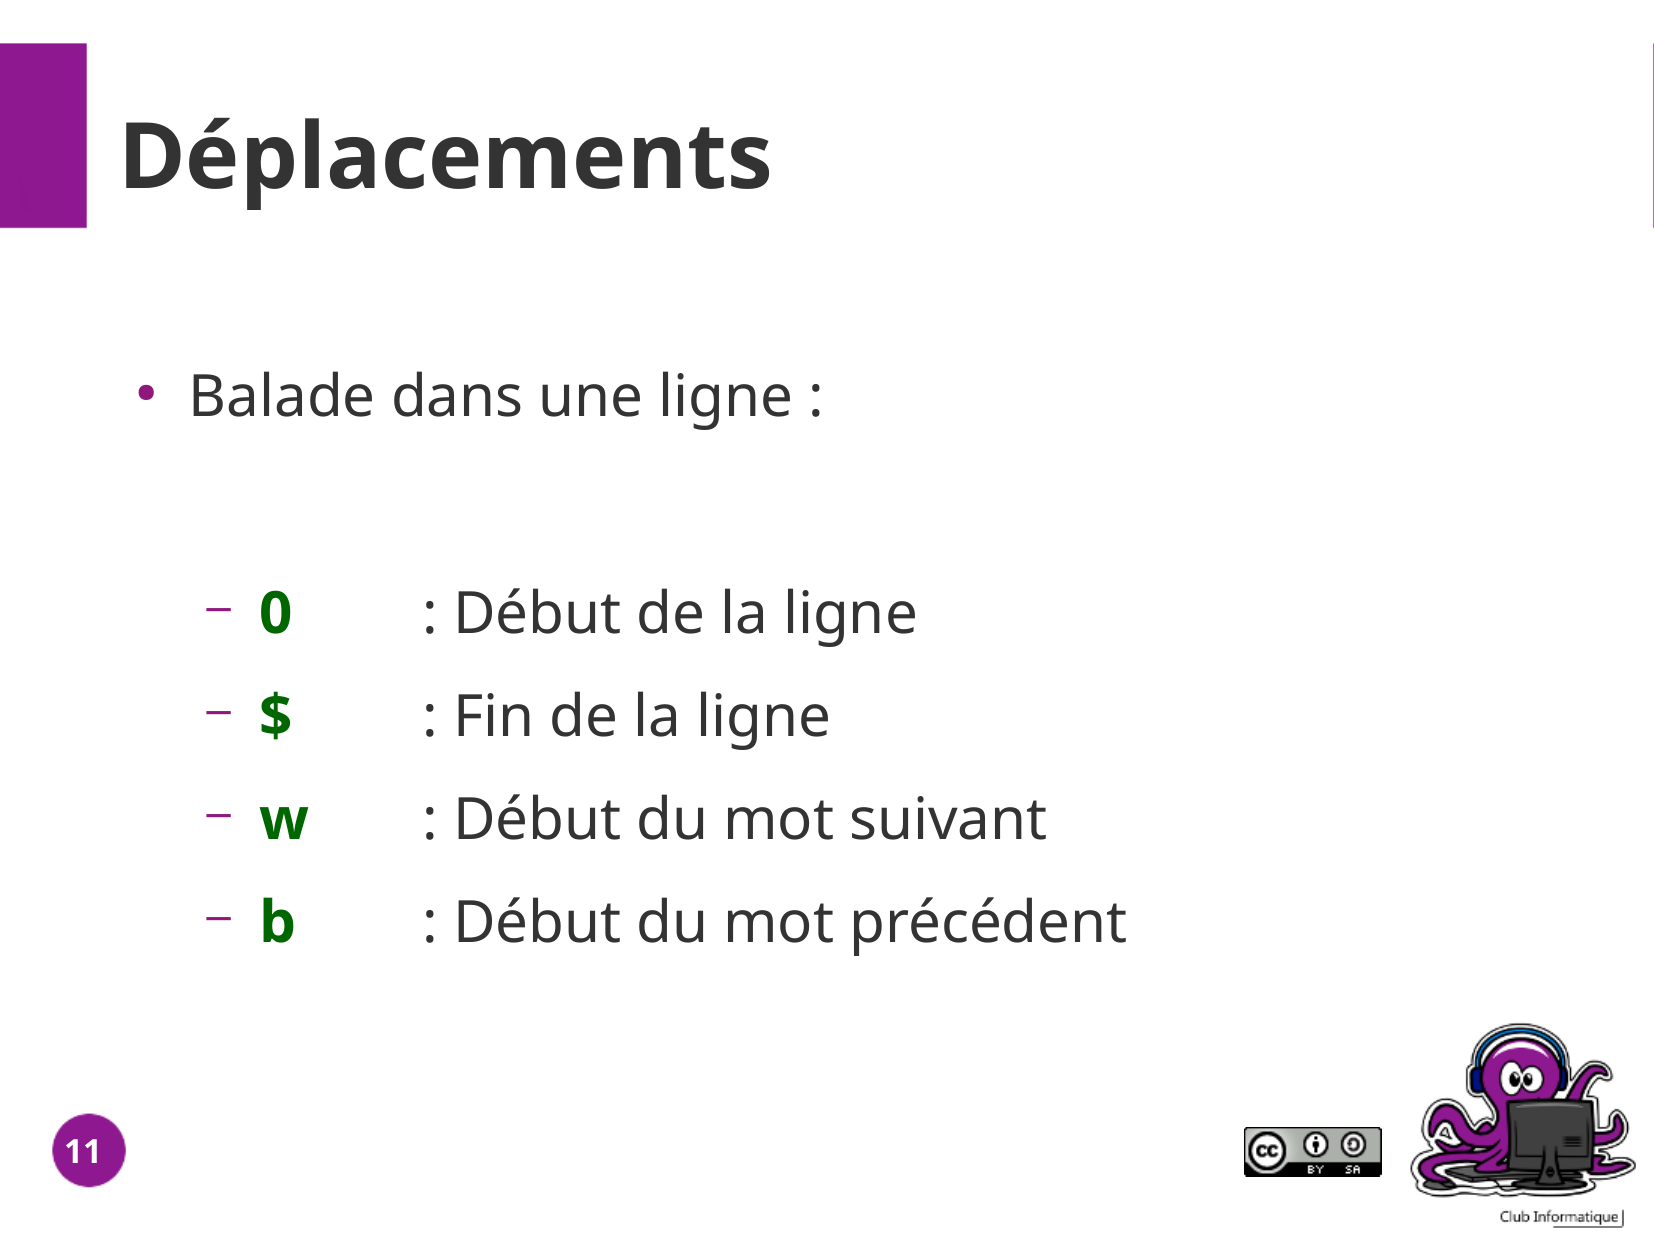

# Déplacements
Balade dans une ligne :
0 		 : Début de la ligne
$		 : Fin de la ligne
w		 : Début du mot suivant
b		 : Début du mot précédent
11